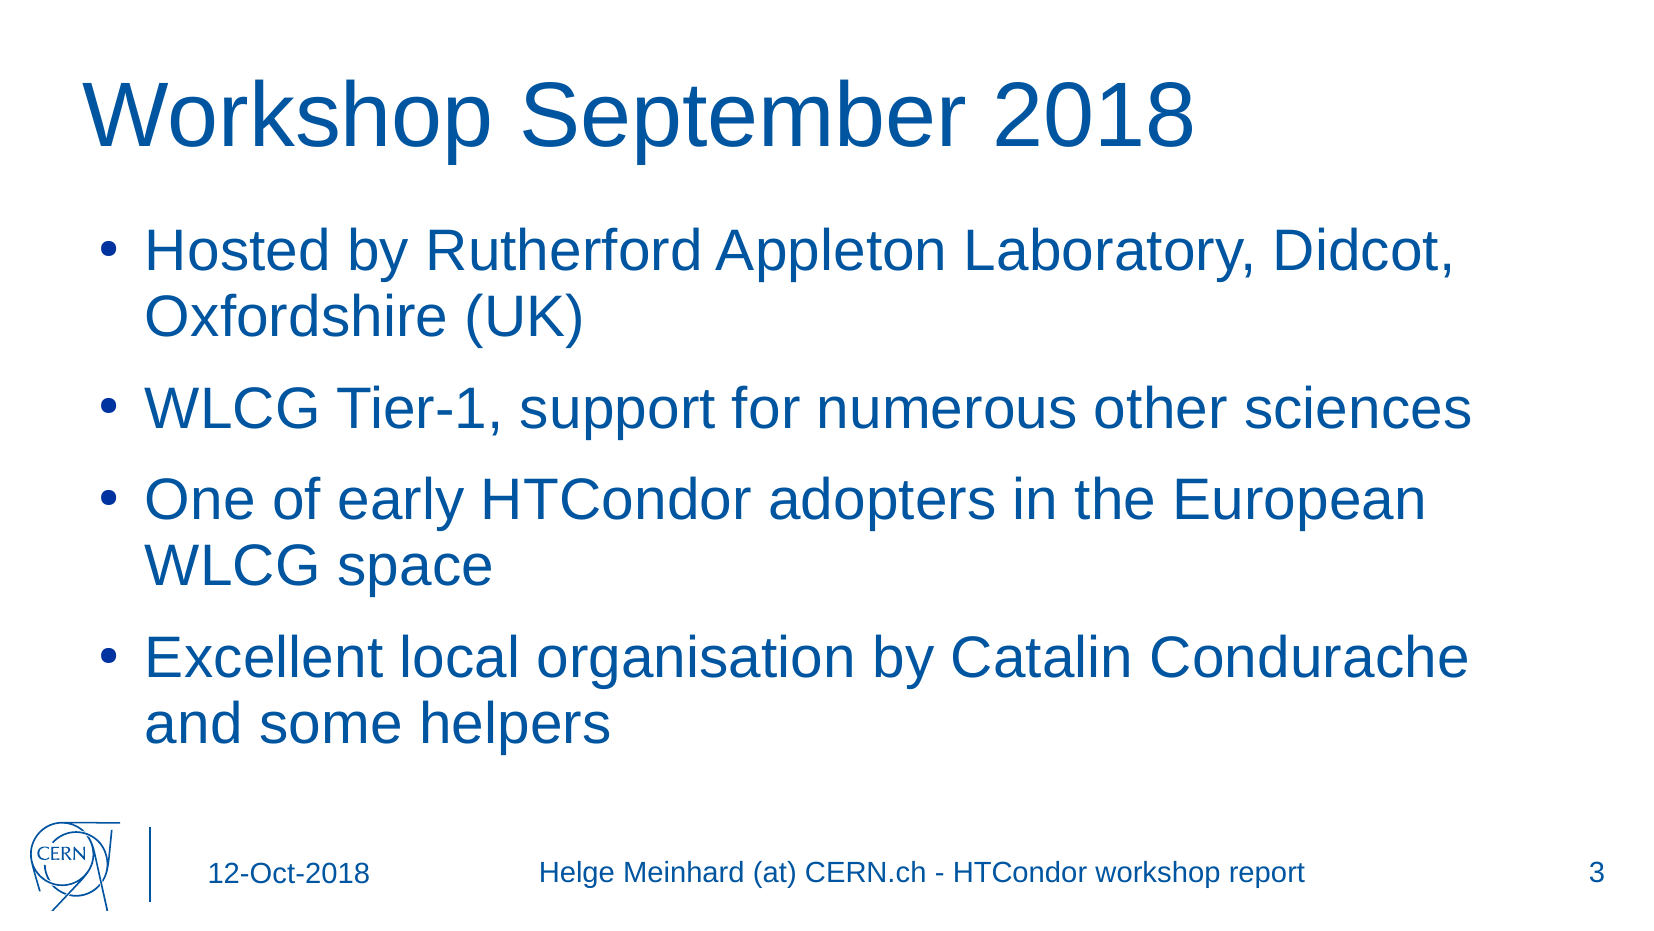

# Workshop September 2018
Hosted by Rutherford Appleton Laboratory, Didcot, Oxfordshire (UK)
WLCG Tier-1, support for numerous other sciences
One of early HTCondor adopters in the European WLCG space
Excellent local organisation by Catalin Condurache and some helpers
Helge Meinhard (at) CERN.ch - HTCondor workshop report
3
12-Oct-2018